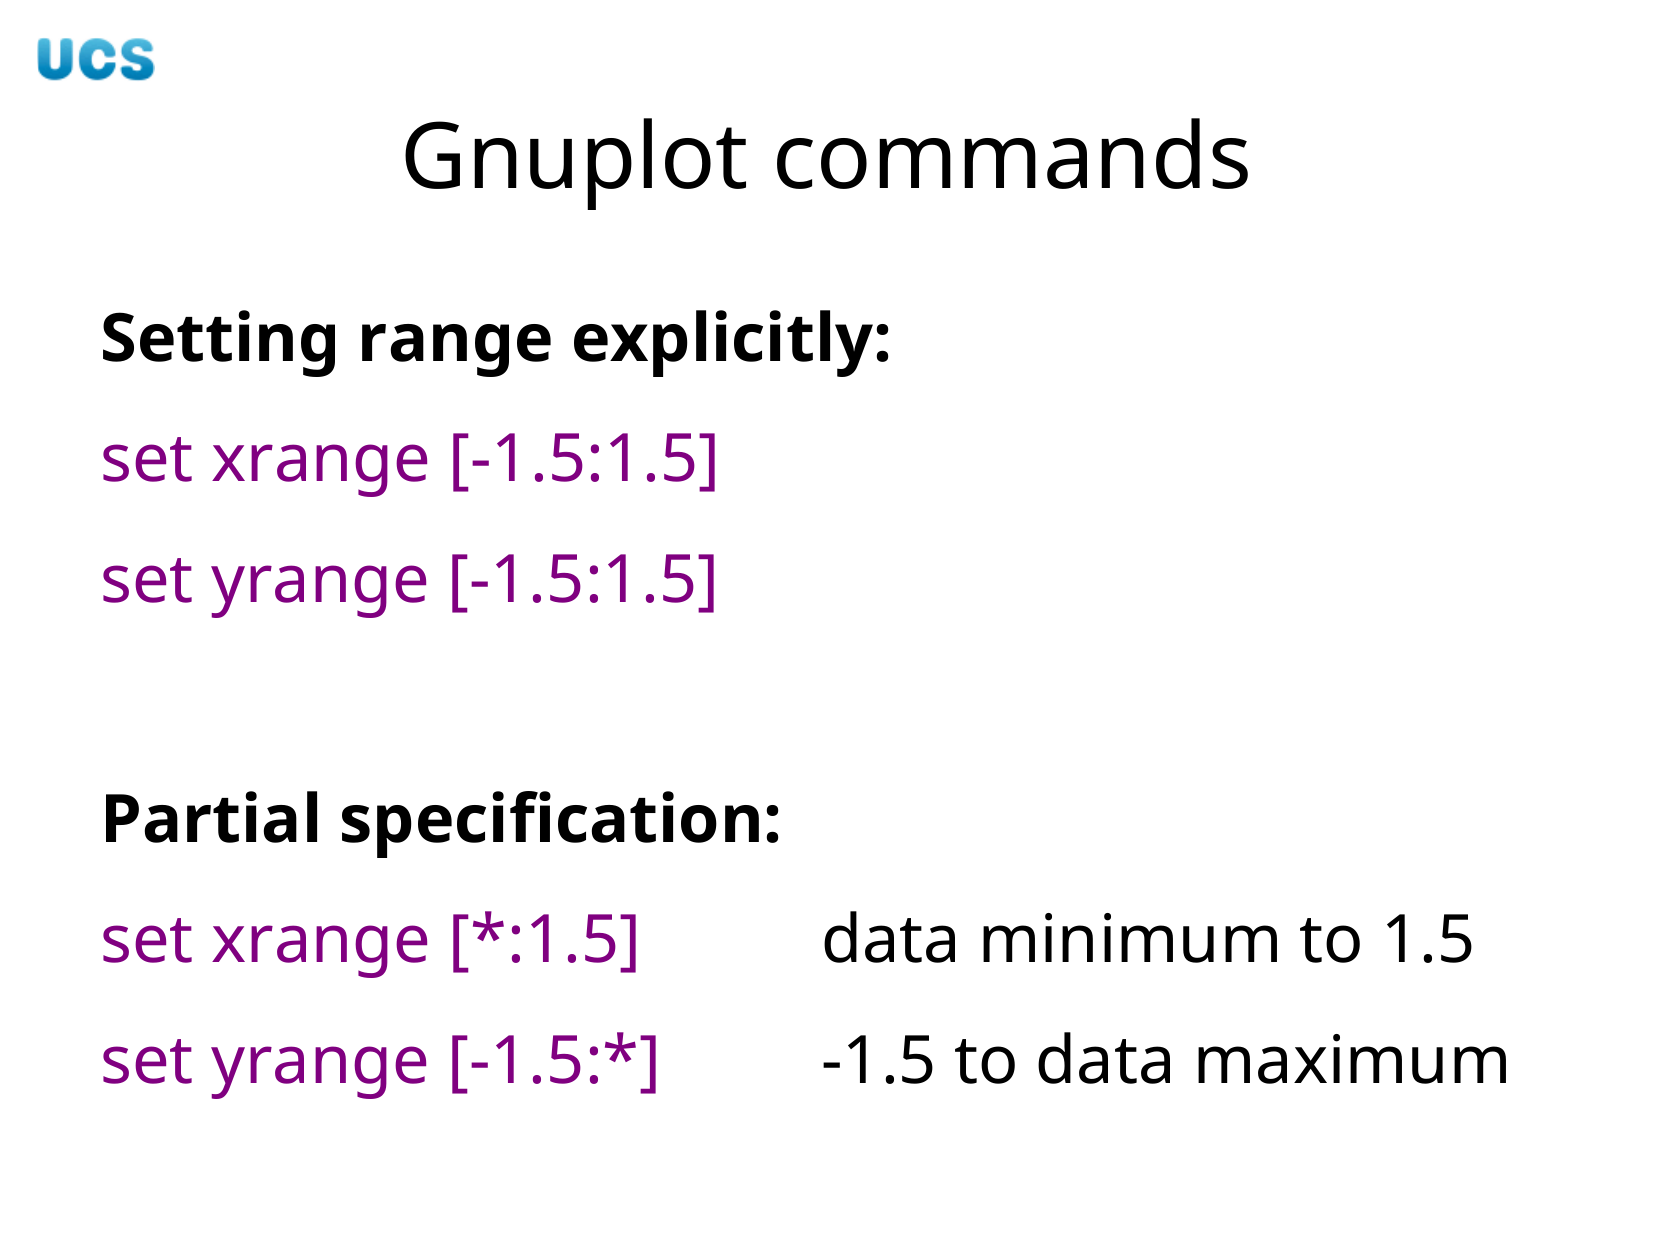

# Gnuplot commands
Setting range explicitly:
set xrange [-1.5:1.5]
set yrange [-1.5:1.5]
Partial specification:
set xrange [*:1.5]	data minimum to 1.5
set yrange [-1.5:*]	-1.5 to data maximum